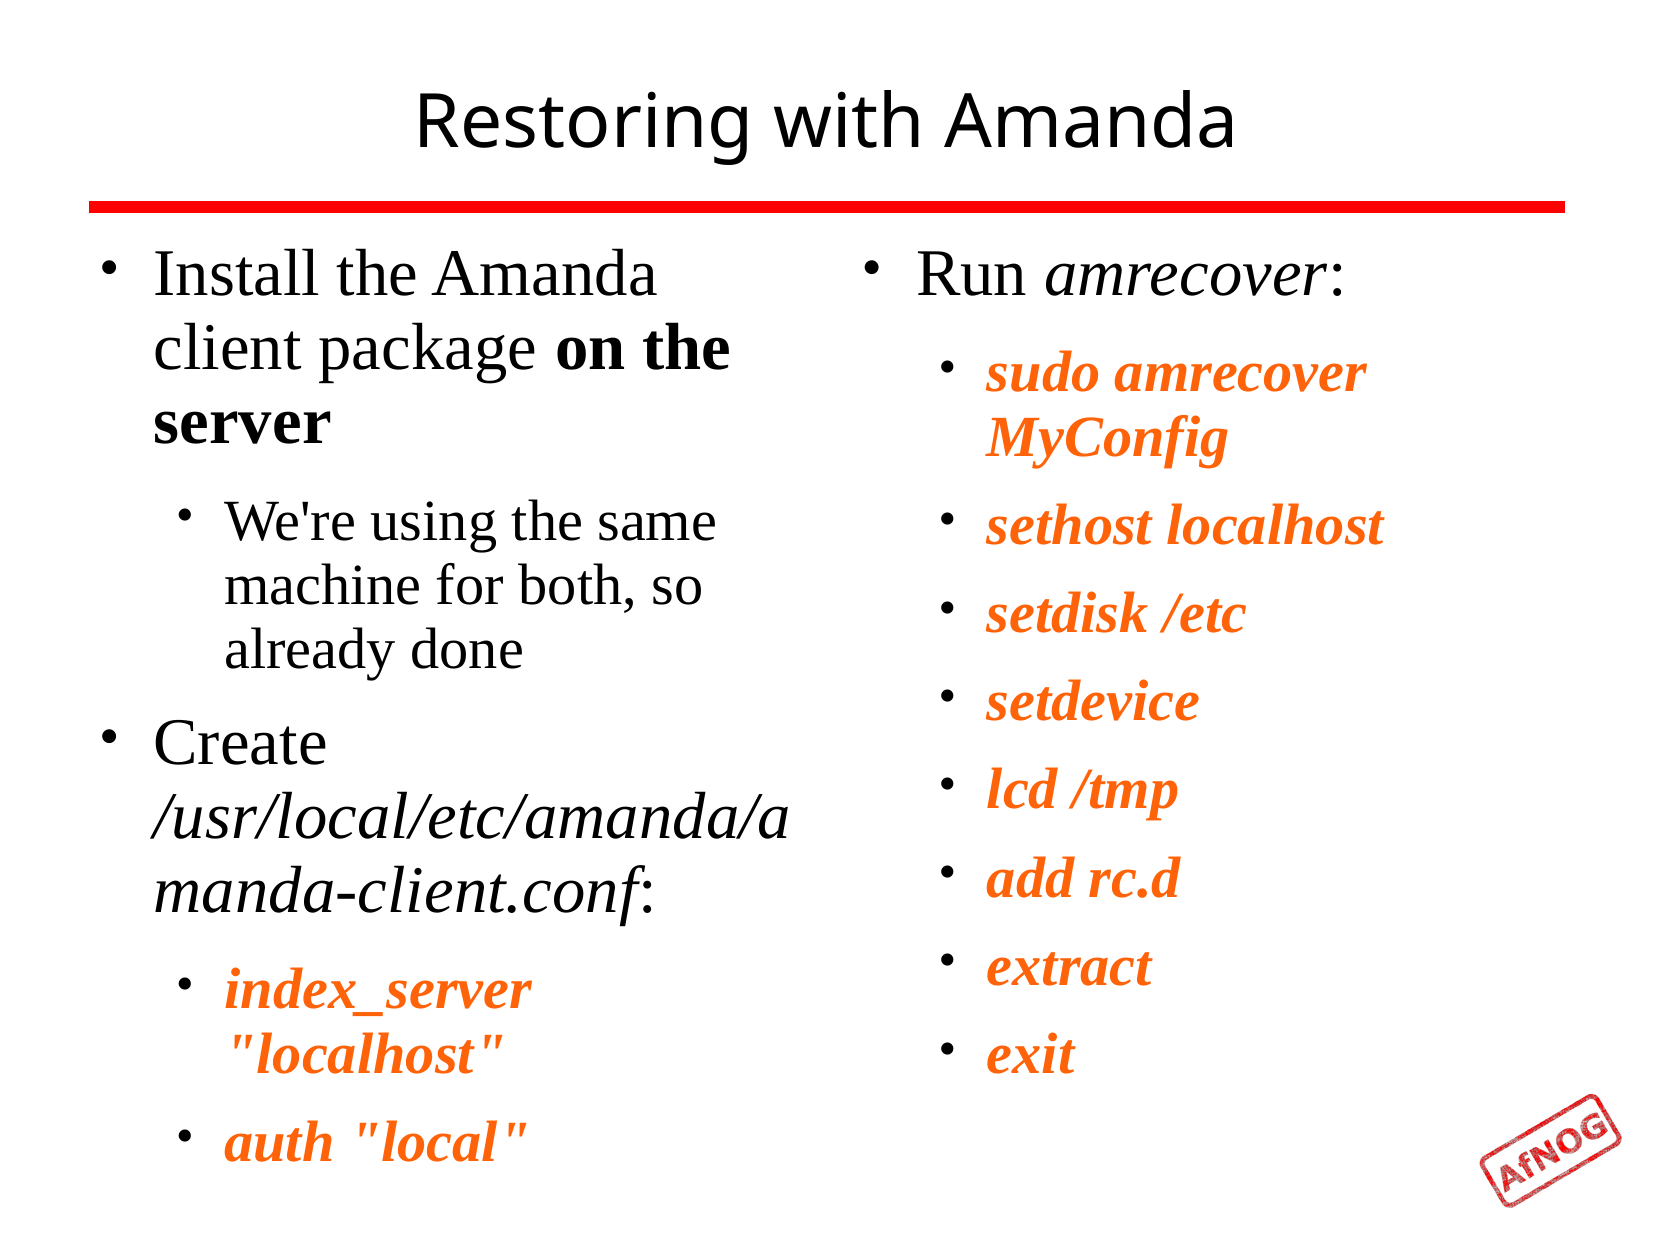

# Restoring with Amanda
Install the Amanda client package on the server
We're using the same machine for both, so already done
Create /usr/local/etc/amanda/amanda-client.conf:
index_server "localhost"
auth "local"
Run amrecover:
sudo amrecover MyConfig
sethost localhost
setdisk /etc
setdevice
lcd /tmp
add rc.d
extract
exit